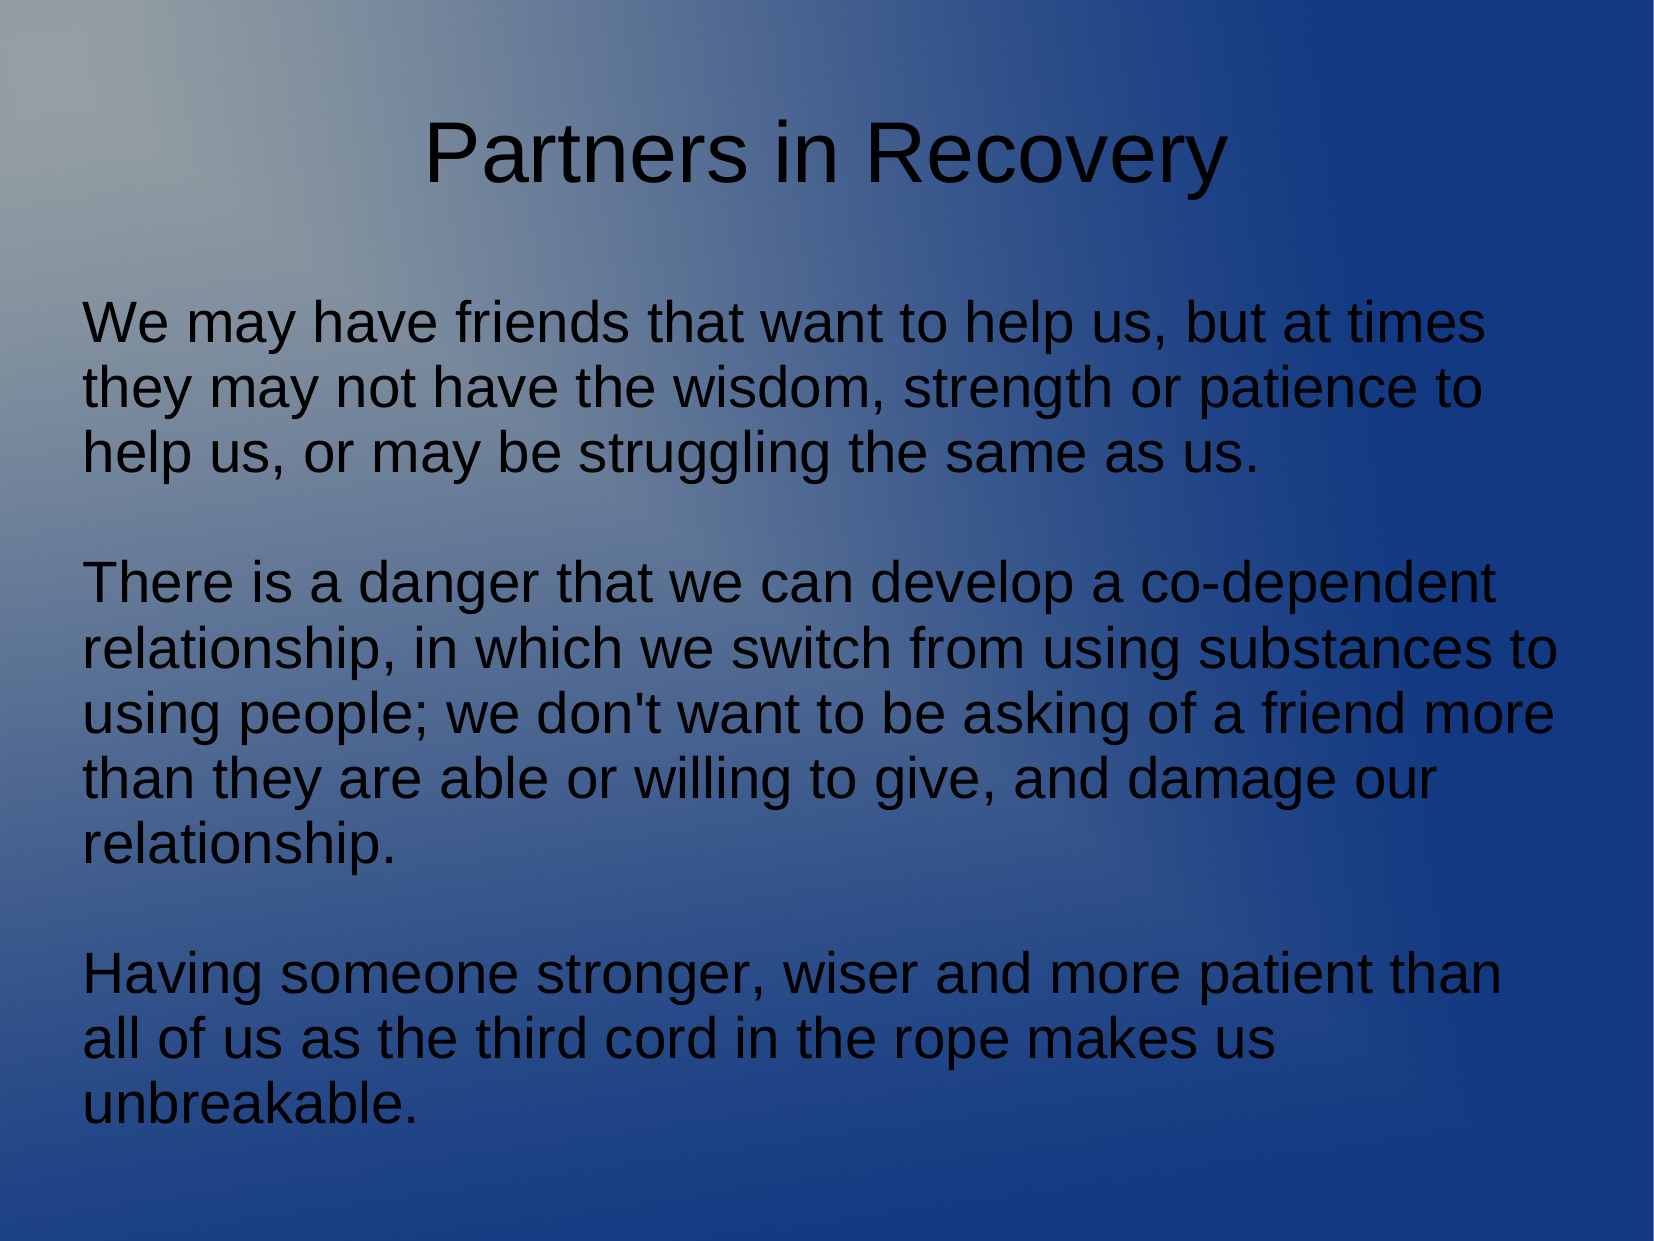

# Partners in Recovery
We may have friends that want to help us, but at times they may not have the wisdom, strength or patience to help us, or may be struggling the same as us.
There is a danger that we can develop a co-dependent relationship, in which we switch from using substances to using people; we don't want to be asking of a friend more than they are able or willing to give, and damage our relationship.
Having someone stronger, wiser and more patient than all of us as the third cord in the rope makes us unbreakable.